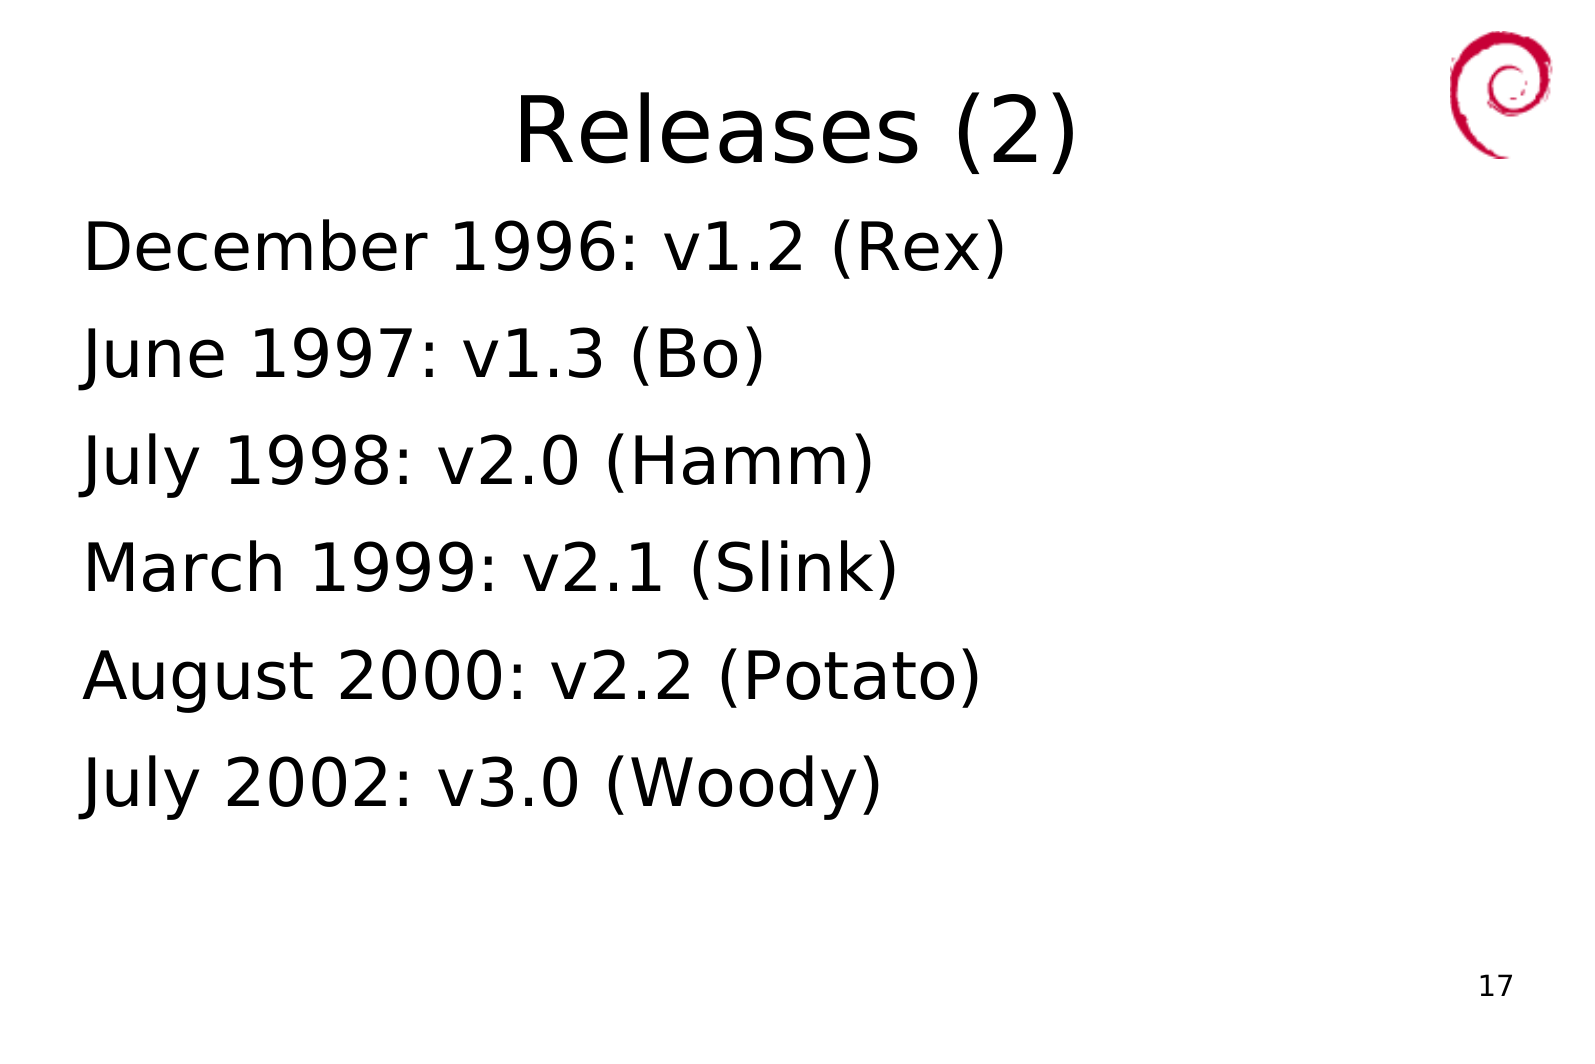

# Releases (2)
December 1996: v1.2 (Rex)
June 1997: v1.3 (Bo)
July 1998: v2.0 (Hamm)
March 1999: v2.1 (Slink)
August 2000: v2.2 (Potato)
July 2002: v3.0 (Woody)
17